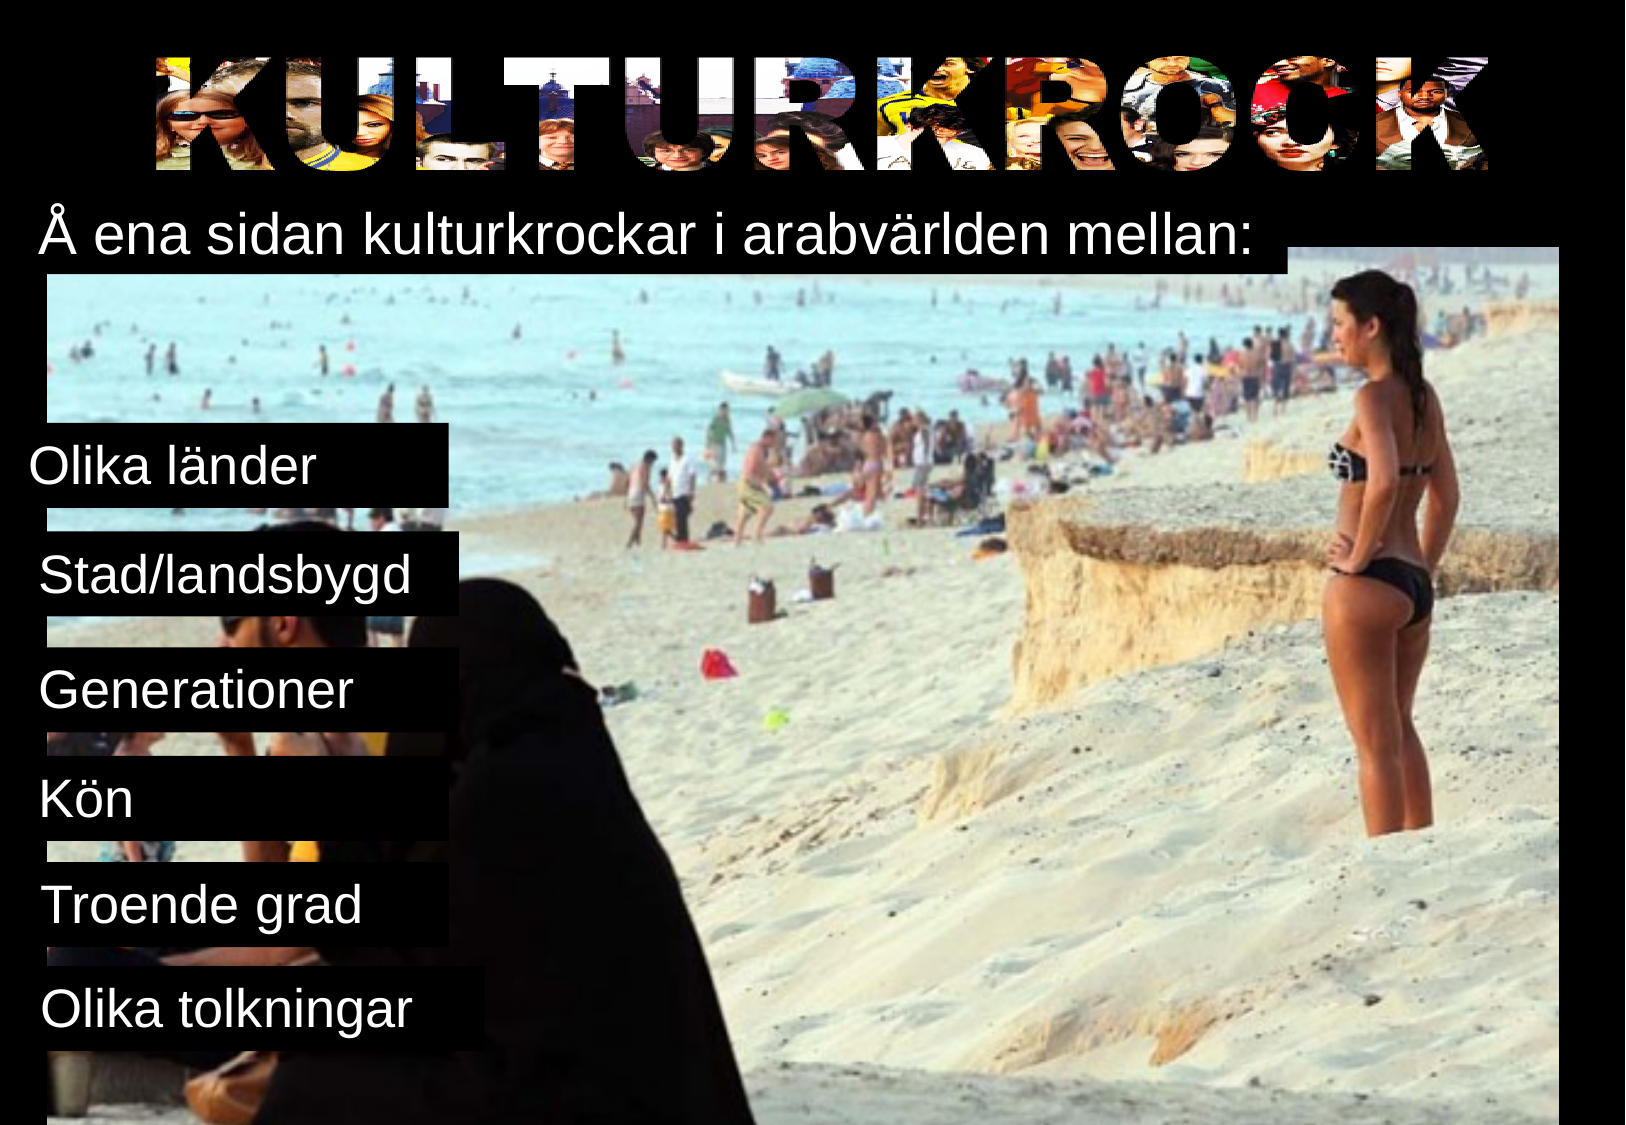

Å ena sidan kulturkrockar i arabvärlden mellan:
Olika länder
Stad/landsbygd
Generationer
Kön
Troende grad
Olika tolkningar